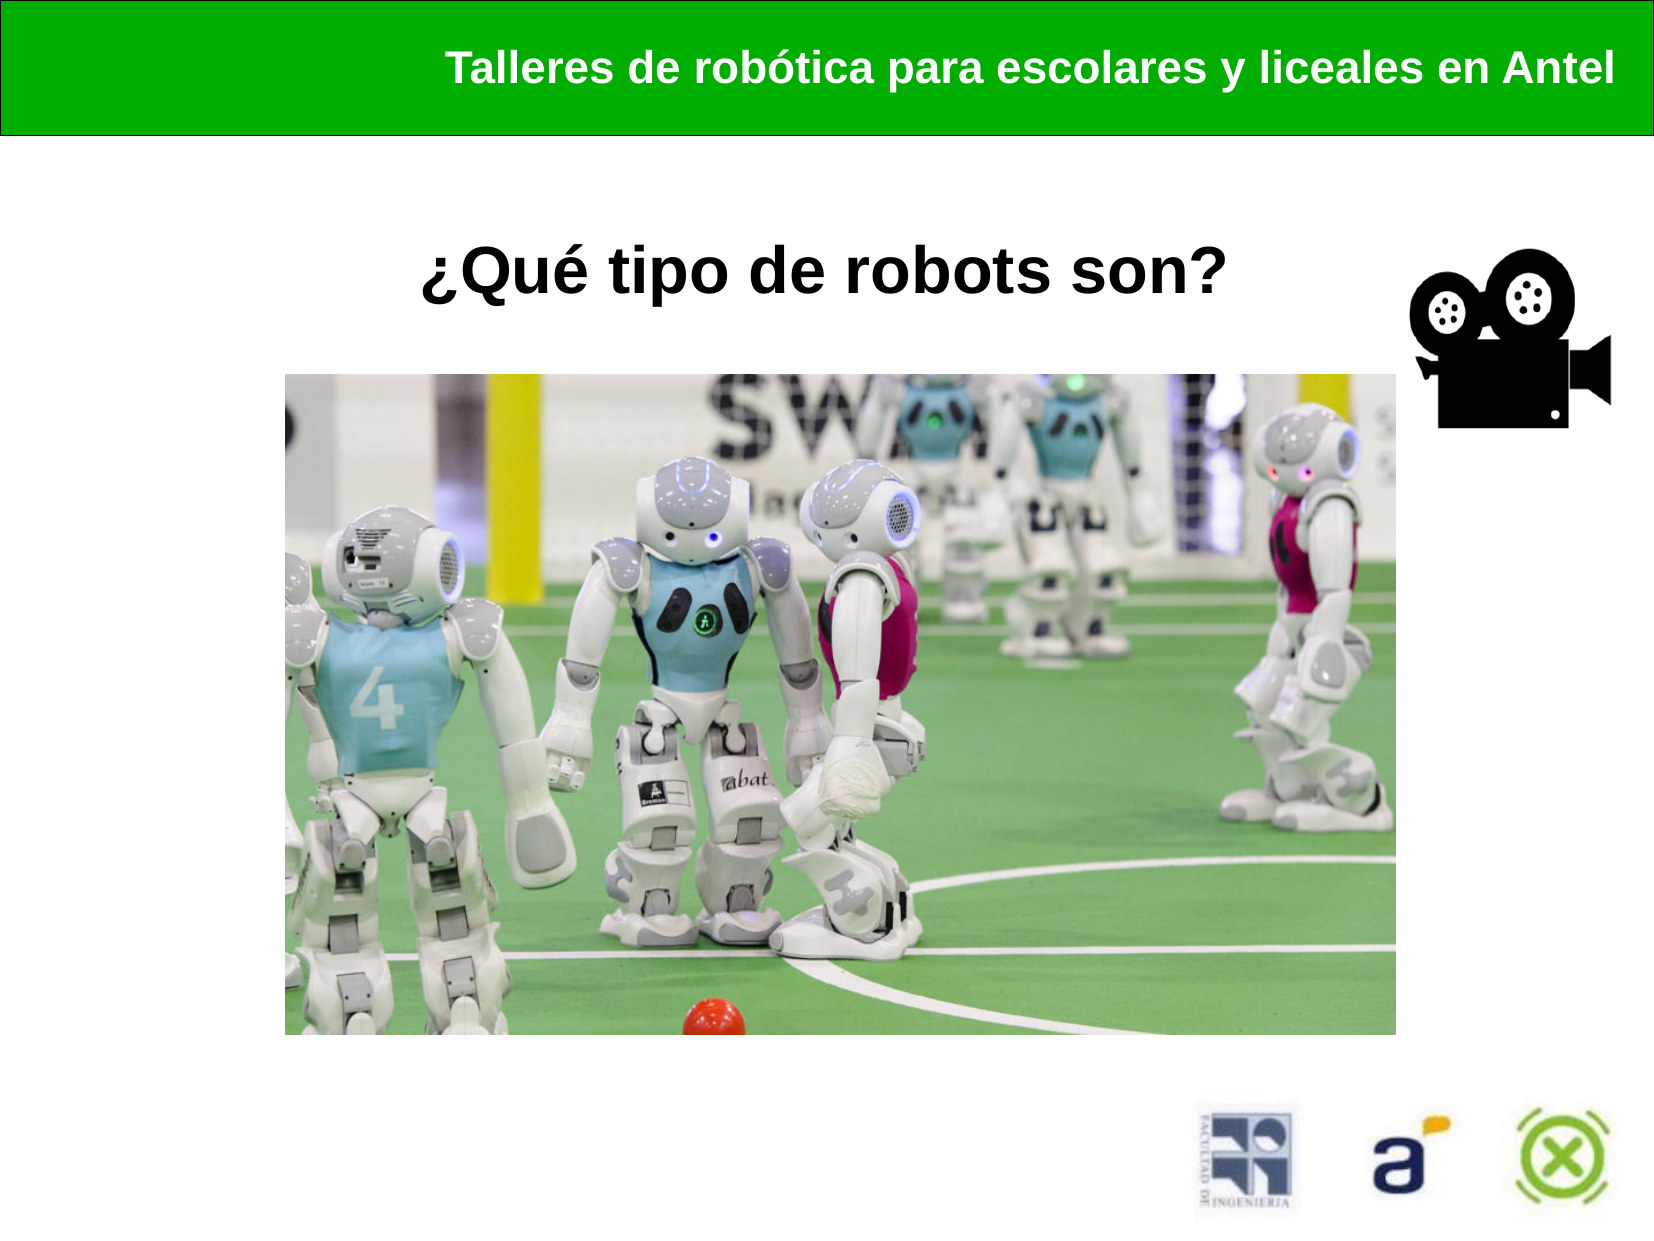

Talleres de robótica para escolares y liceales en Antel
¿Qué tipo de robots son?